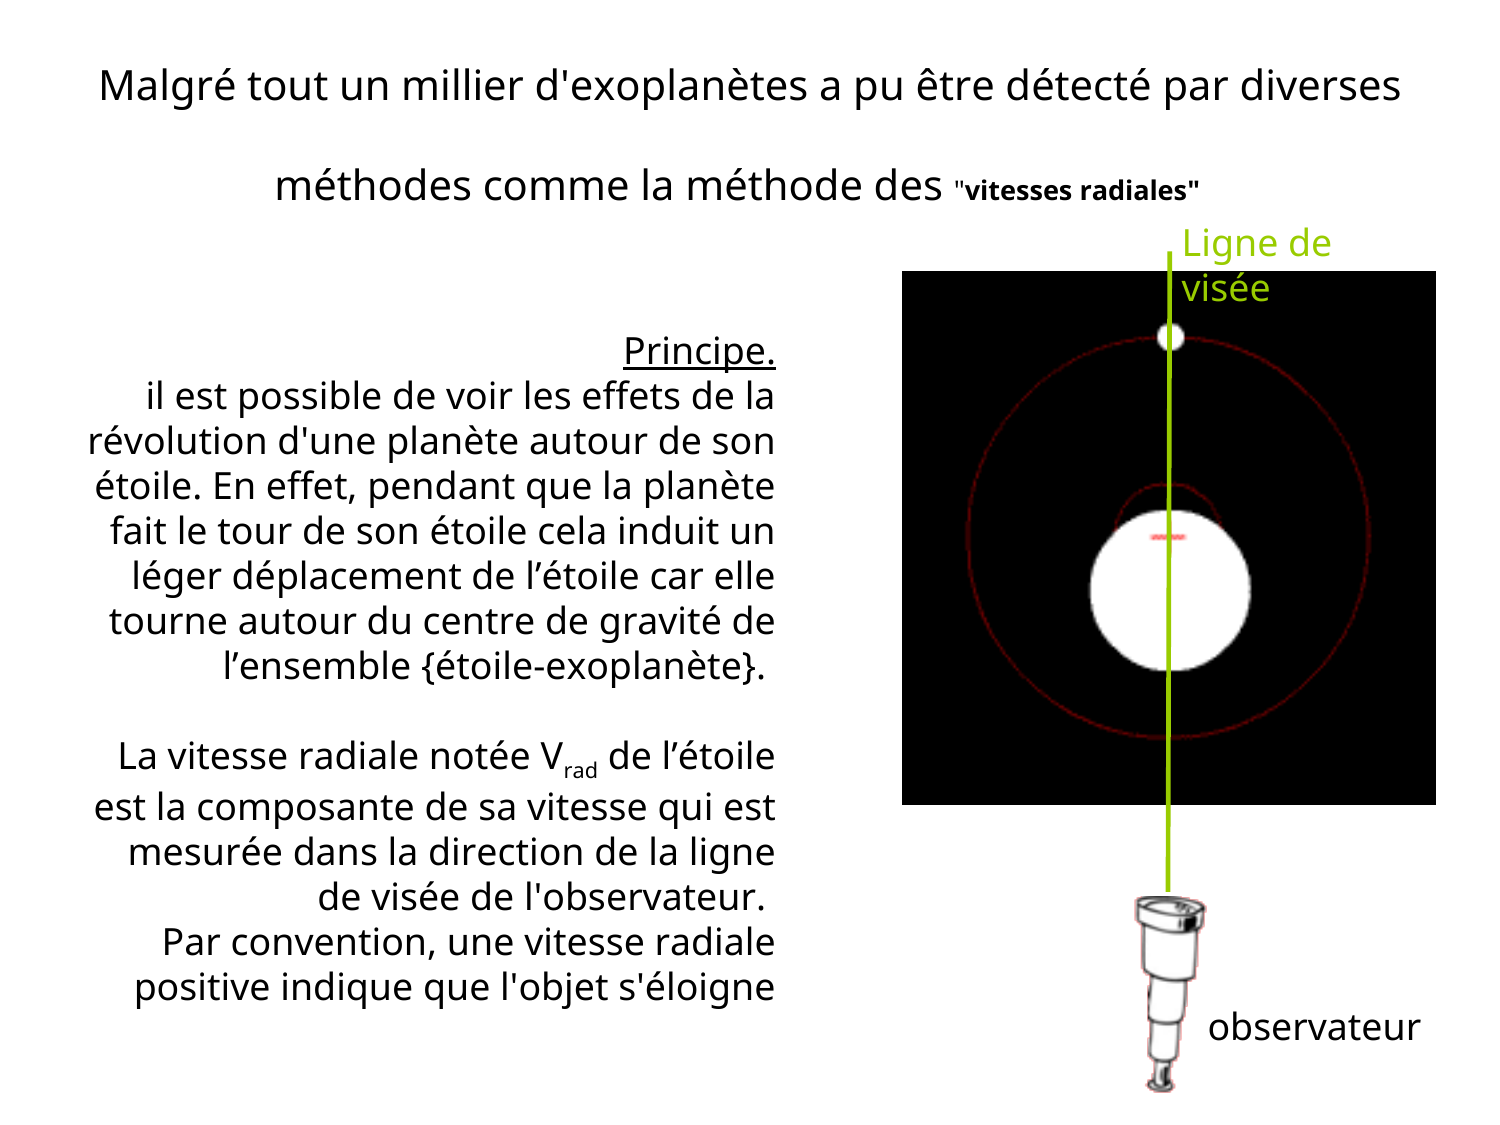

# Malgré tout un millier d'exoplanètes a pu être détecté par diverses méthodes comme la méthode des "vitesses radiales"
Ligne de visée
Principe.
il est possible de voir les effets de la révolution d'une planète autour de son étoile. En effet, pendant que la planète fait le tour de son étoile cela induit un léger déplacement de l’étoile car elle tourne autour du centre de gravité de l’ensemble {étoile-exoplanète}.
La vitesse radiale notée Vrad de l’étoile est la composante de sa vitesse qui est mesurée dans la direction de la ligne de visée de l'observateur.
Par convention, une vitesse radiale positive indique que l'objet s'éloigne
observateur